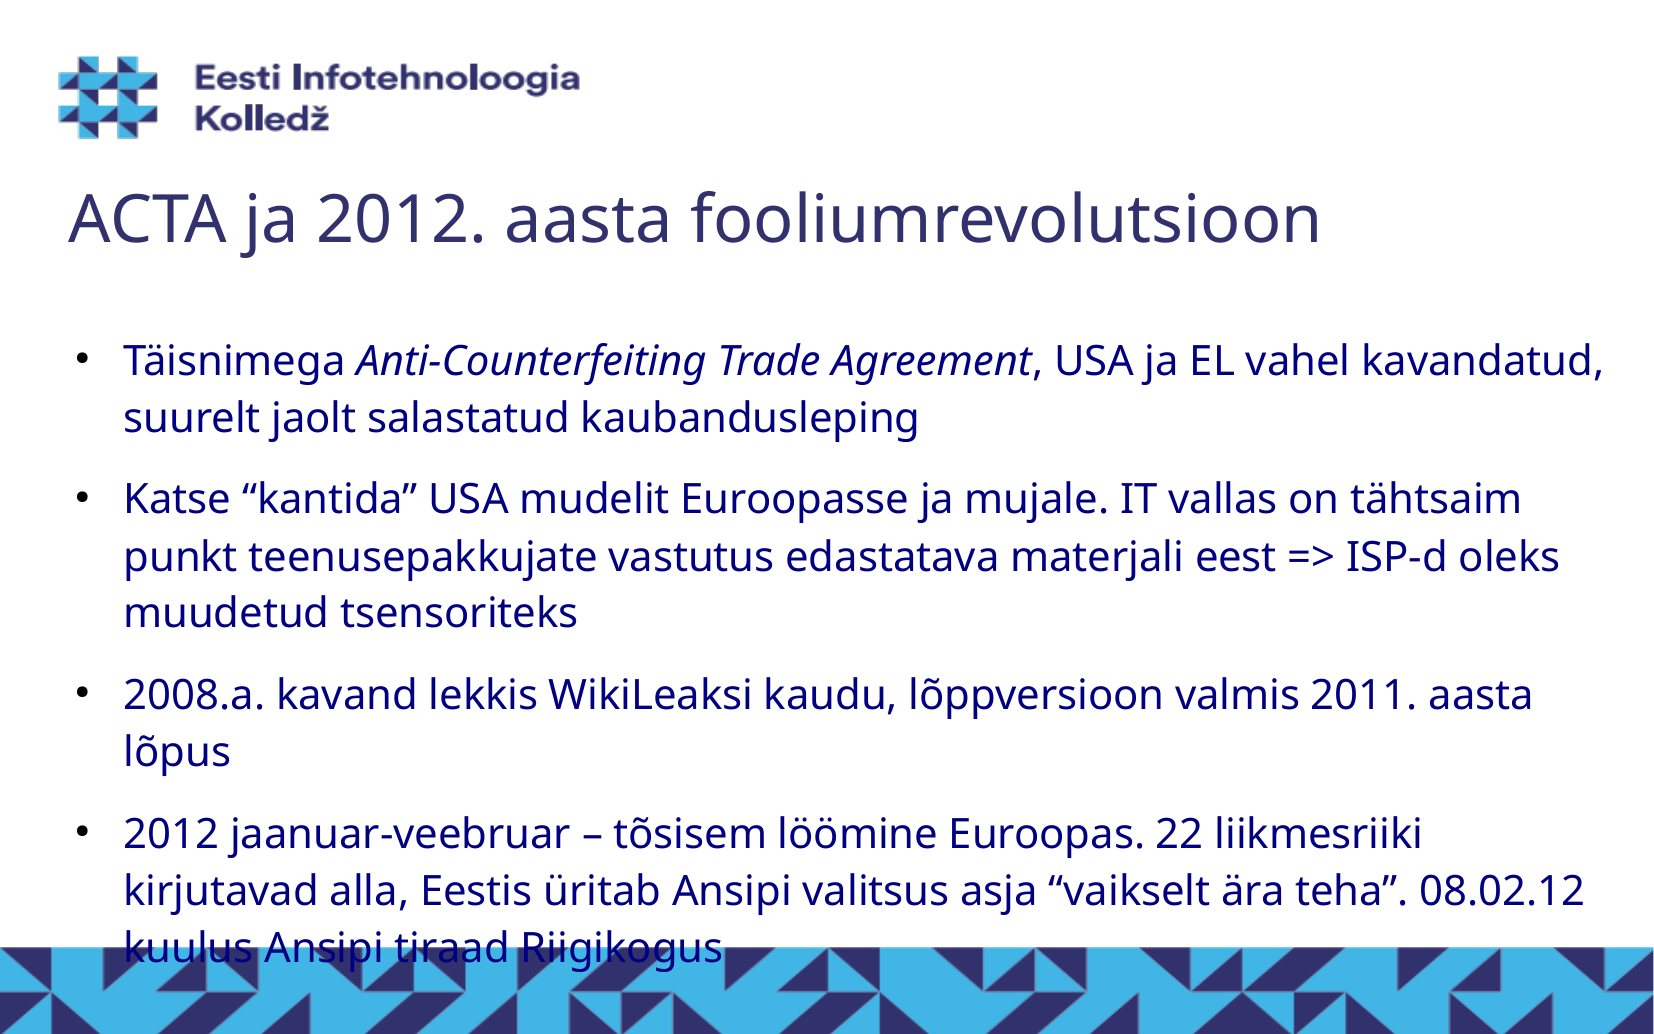

# ACTA ja 2012. aasta fooliumrevolutsioon
Täisnimega Anti-Counterfeiting Trade Agreement, USA ja EL vahel kavandatud, suurelt jaolt salastatud kaubandusleping
Katse “kantida” USA mudelit Euroopasse ja mujale. IT vallas on tähtsaim punkt teenusepakkujate vastutus edastatava materjali eest => ISP-d oleks muudetud tsensoriteks
2008.a. kavand lekkis WikiLeaksi kaudu, lõppversioon valmis 2011. aasta lõpus
2012 jaanuar-veebruar – tõsisem löömine Euroopas. 22 liikmesriiki kirjutavad alla, Eestis üritab Ansipi valitsus asja “vaikselt ära teha”. 08.02.12 kuulus Ansipi tiraad Riigikogus